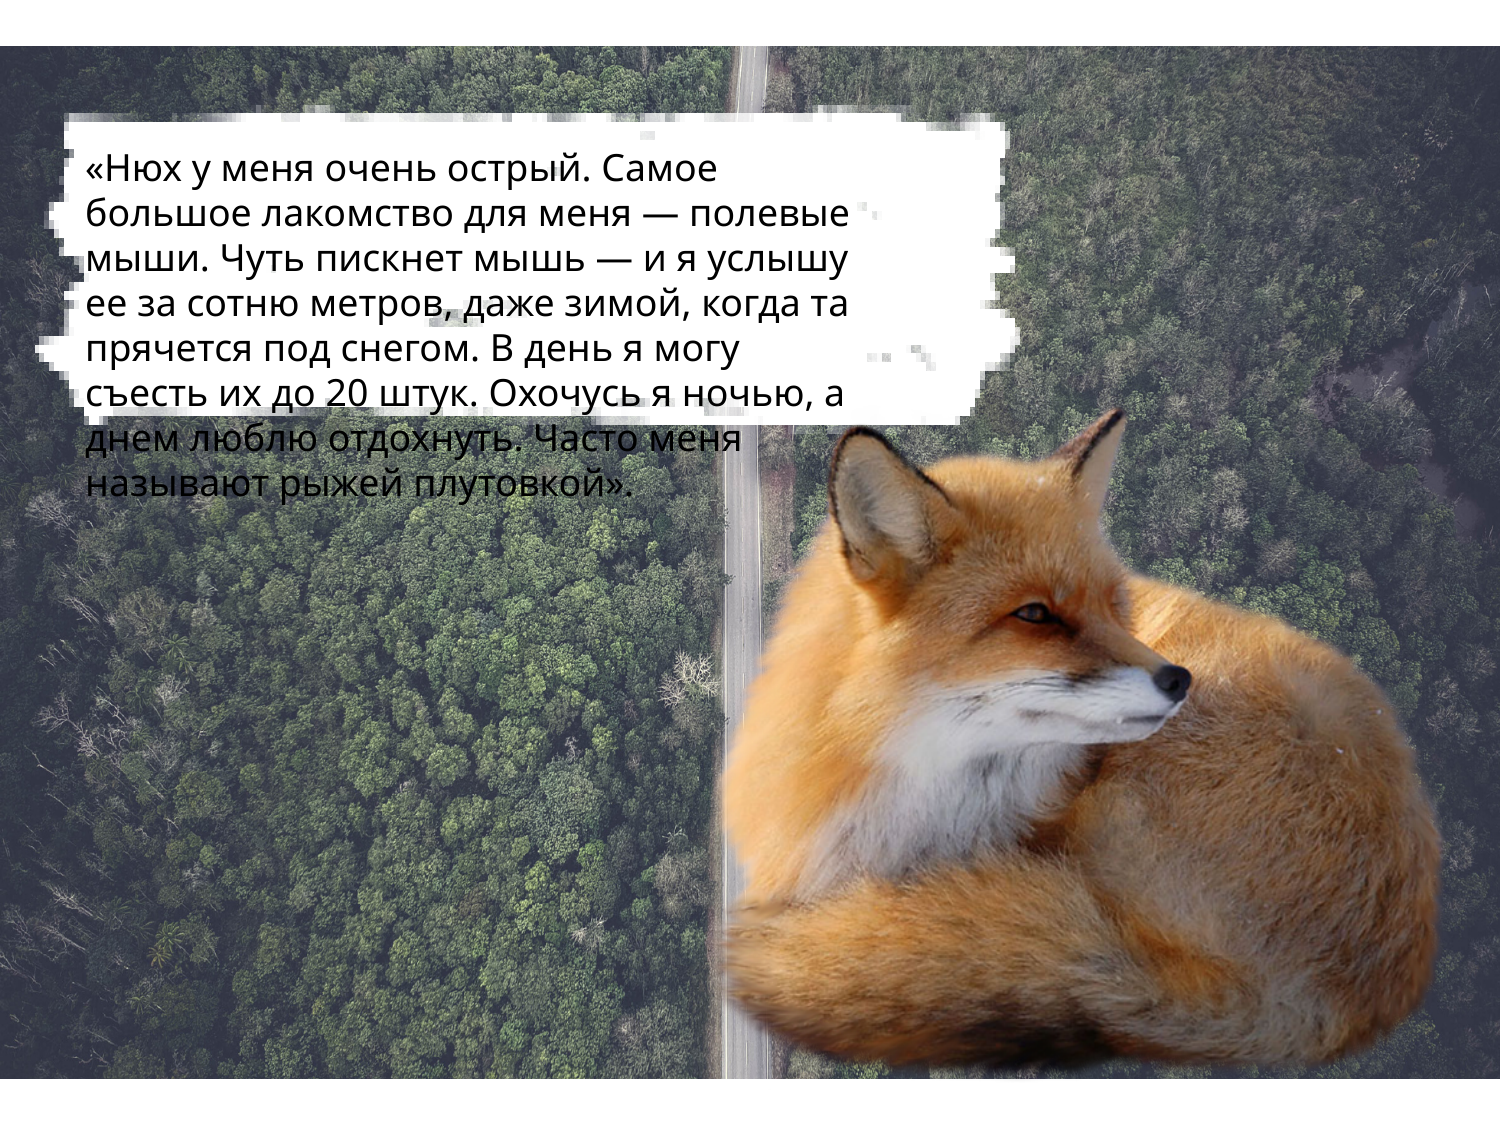

«Нюх у меня очень острый. Самое большое лакомство для меня — полевые мыши. Чуть пискнет мышь — и я услышу ее за сотню метров, даже зимой, когда та прячется под снегом. В день я могу съесть их до 20 штук. Охочусь я ночью, а днем люблю отдохнуть. Часто меня называют рыжей плутовкой».